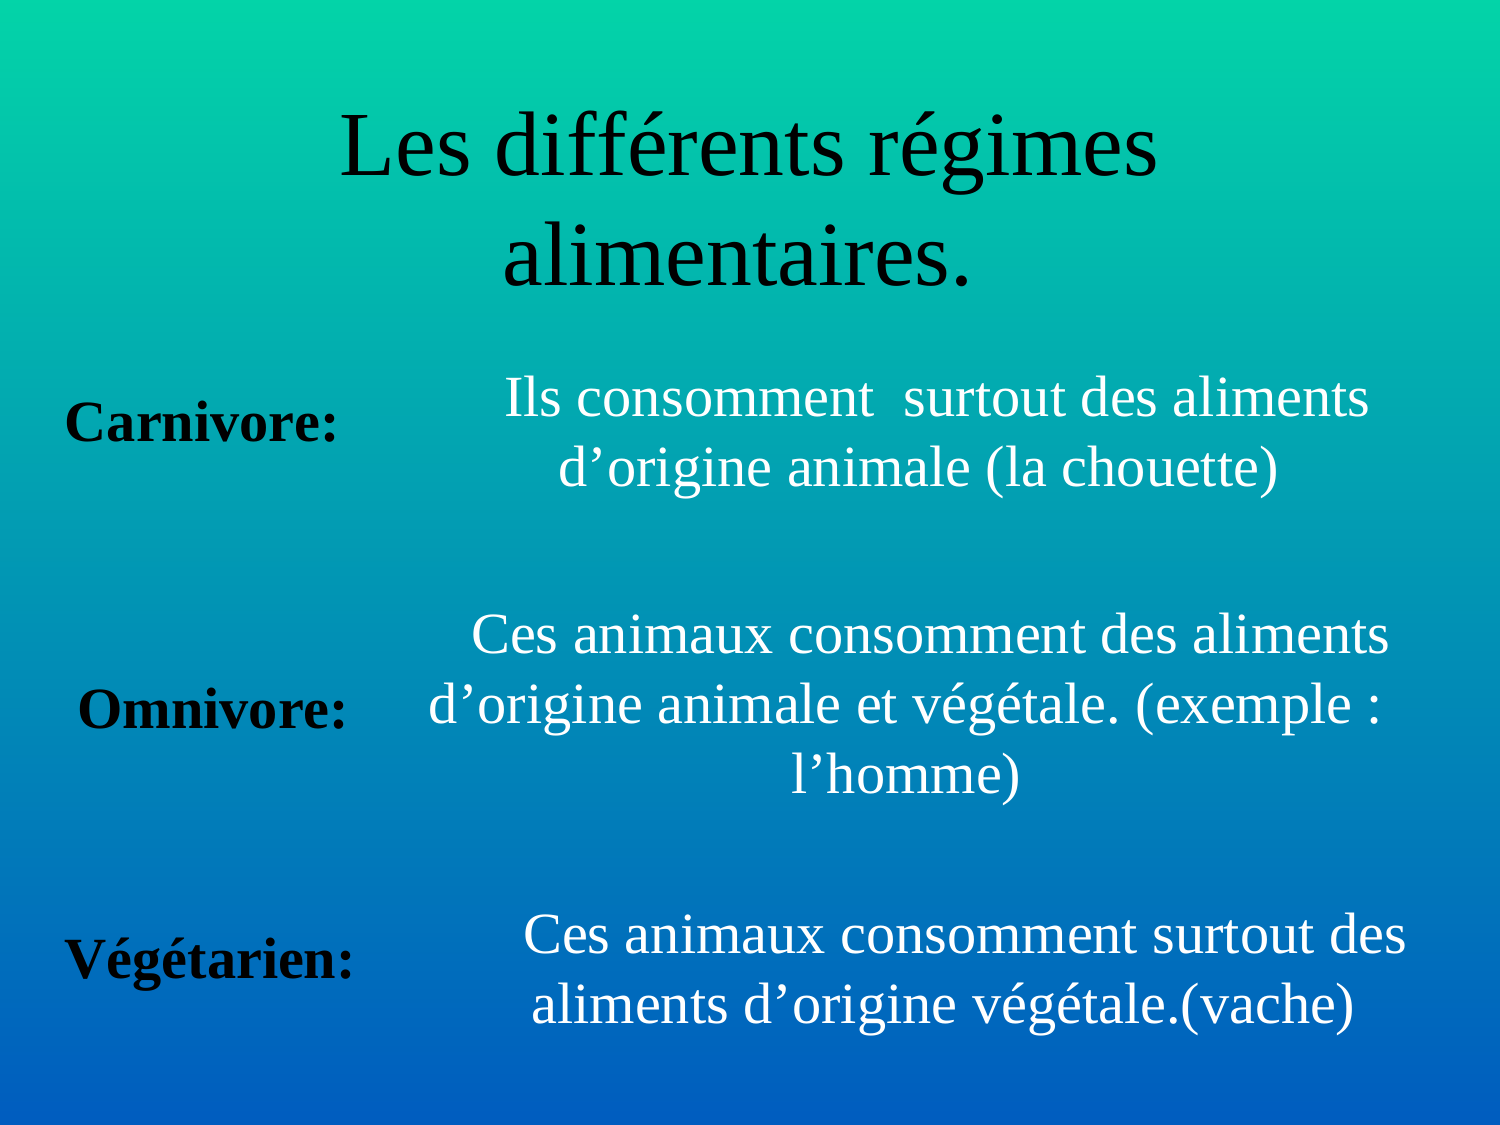

Les différents régimes alimentaires.
 Ils consomment surtout des aliments d’origine animale (la chouette)
Carnivore:
 Ces animaux consomment des aliments d’origine animale et végétale. (exemple : l’homme)
Omnivore:
 Ces animaux consomment surtout des aliments d’origine végétale.(vache)
Végétarien: